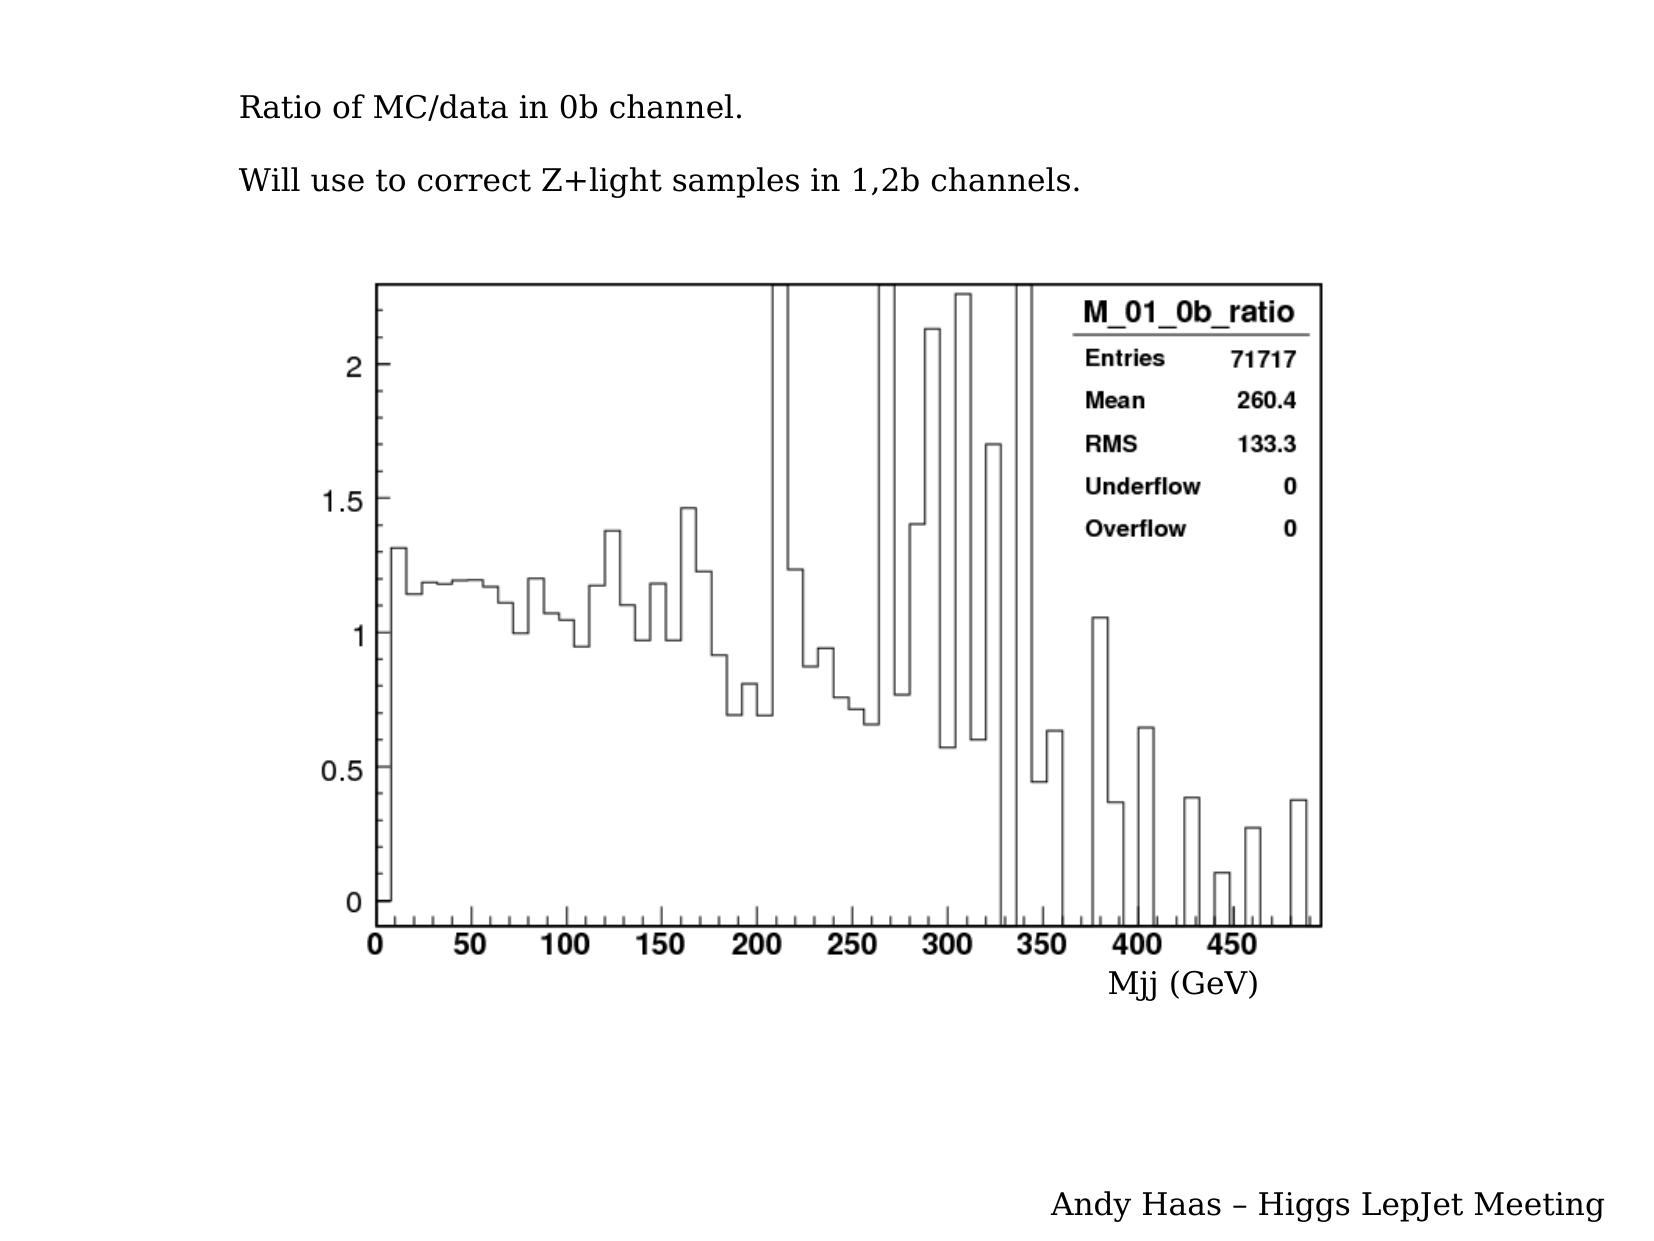

Ratio of MC/data in 0b channel.
Will use to correct Z+light samples in 1,2b channels.
Mjj (GeV)